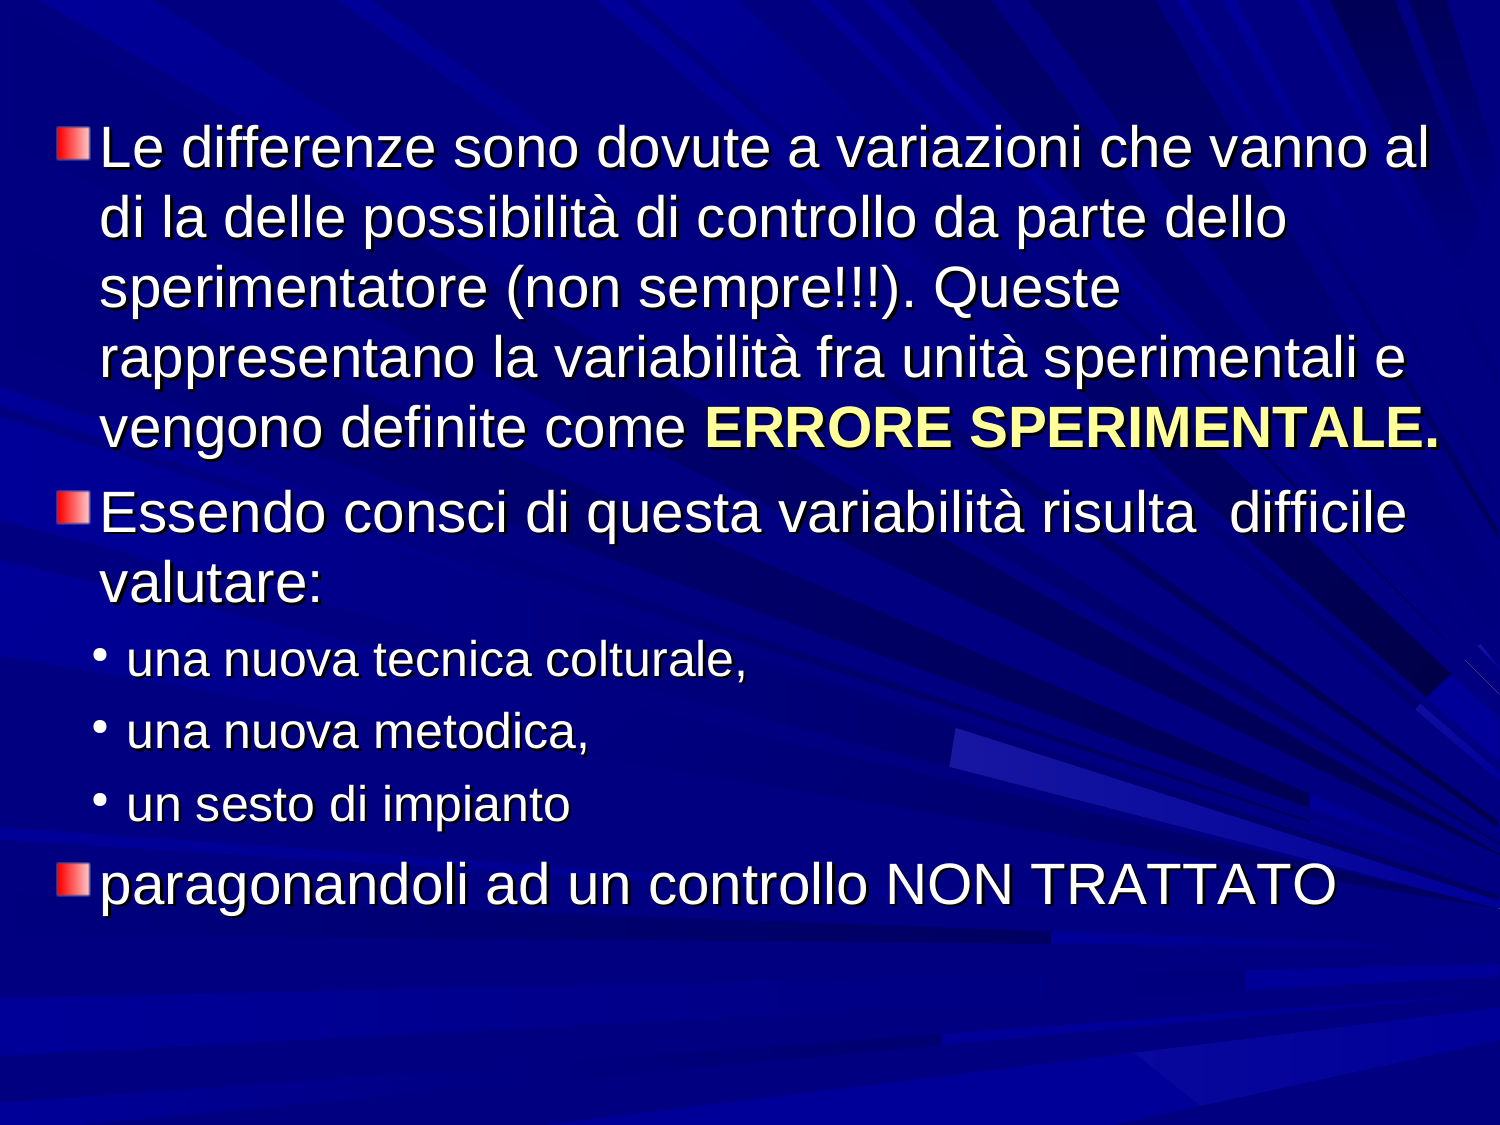

Le differenze sono dovute a variazioni che vanno al di la delle possibilità di controllo da parte dello sperimentatore (non sempre!!!). Queste rappresentano la variabilità fra unità sperimentali e vengono definite come ERRORE SPERIMENTALE.
Essendo consci di questa variabilità risulta difficile valutare:
una nuova tecnica colturale,
una nuova metodica,
un sesto di impianto
paragonandoli ad un controllo NON TRATTATO